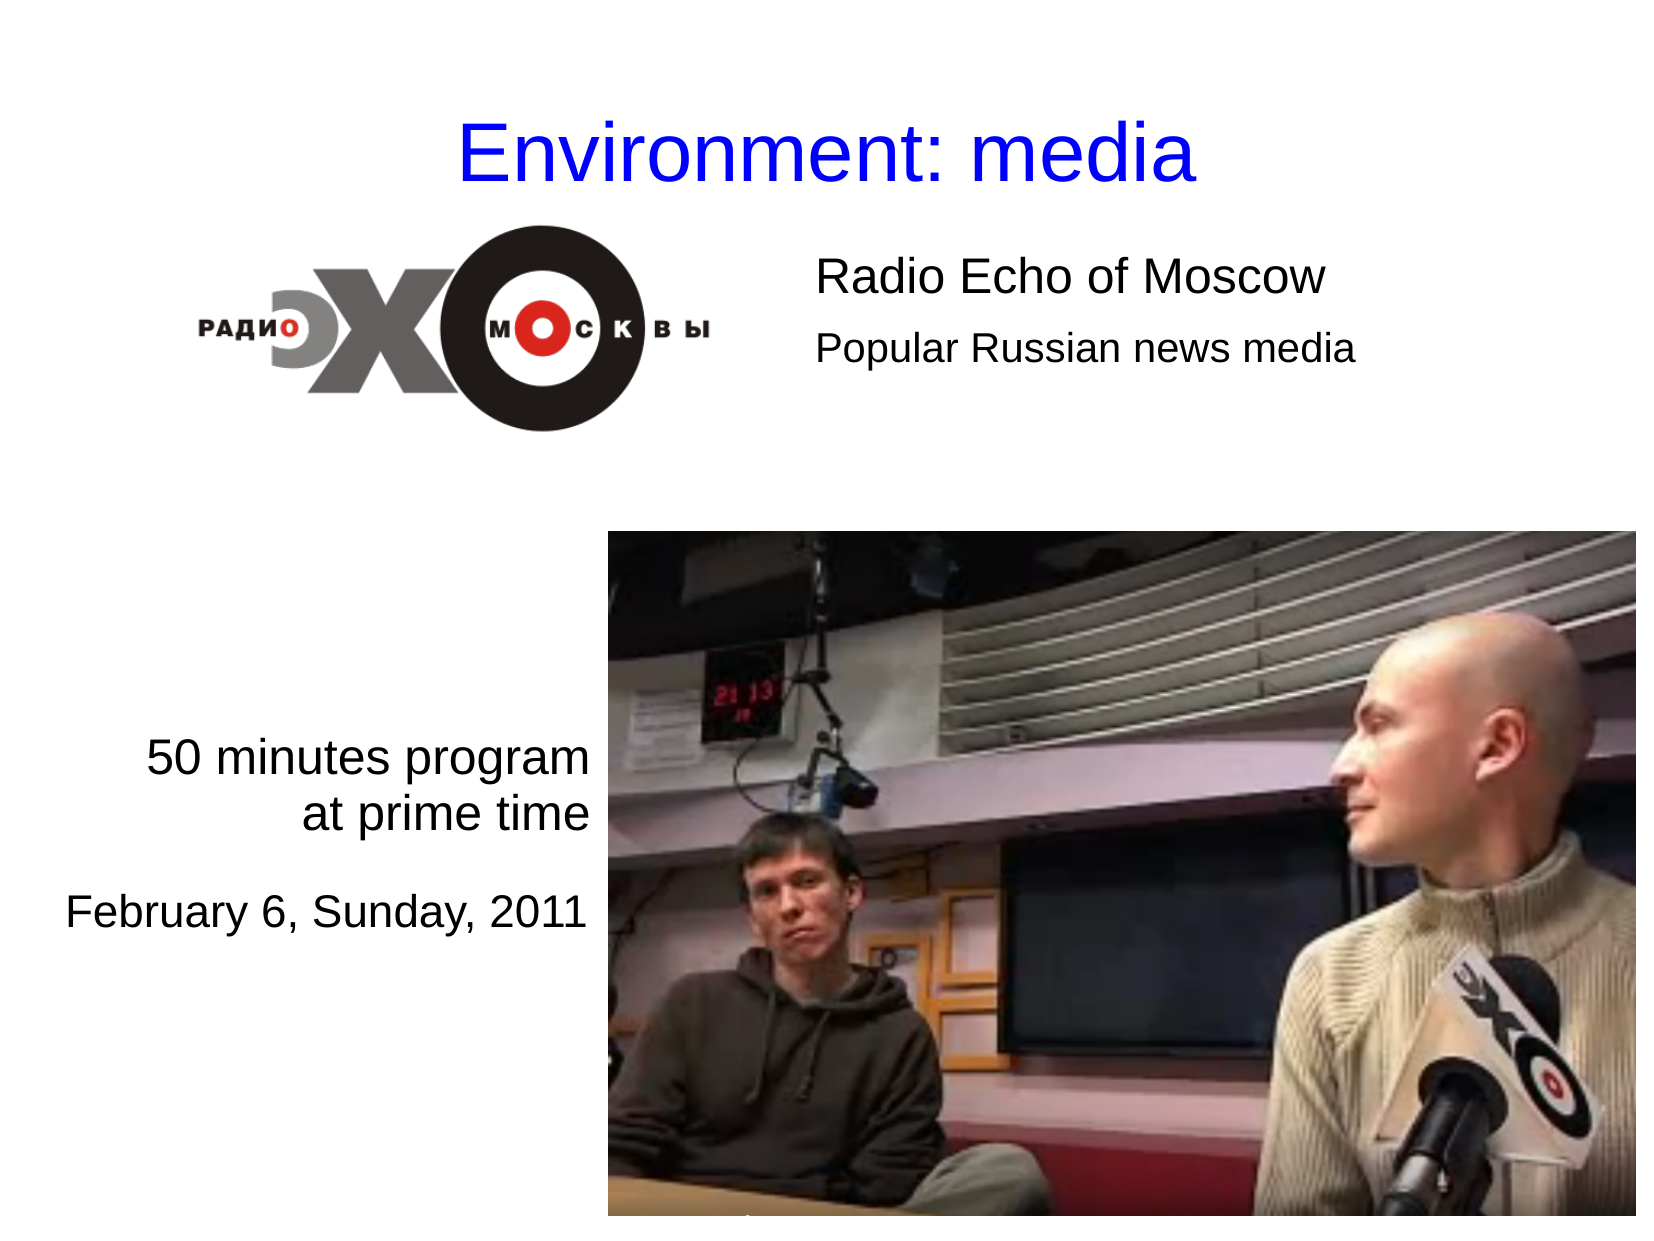

# Environment: media
Radio Echo of Moscow
Popular Russian news media
50 minutes program
at prime time
February 6, Sunday, 2011